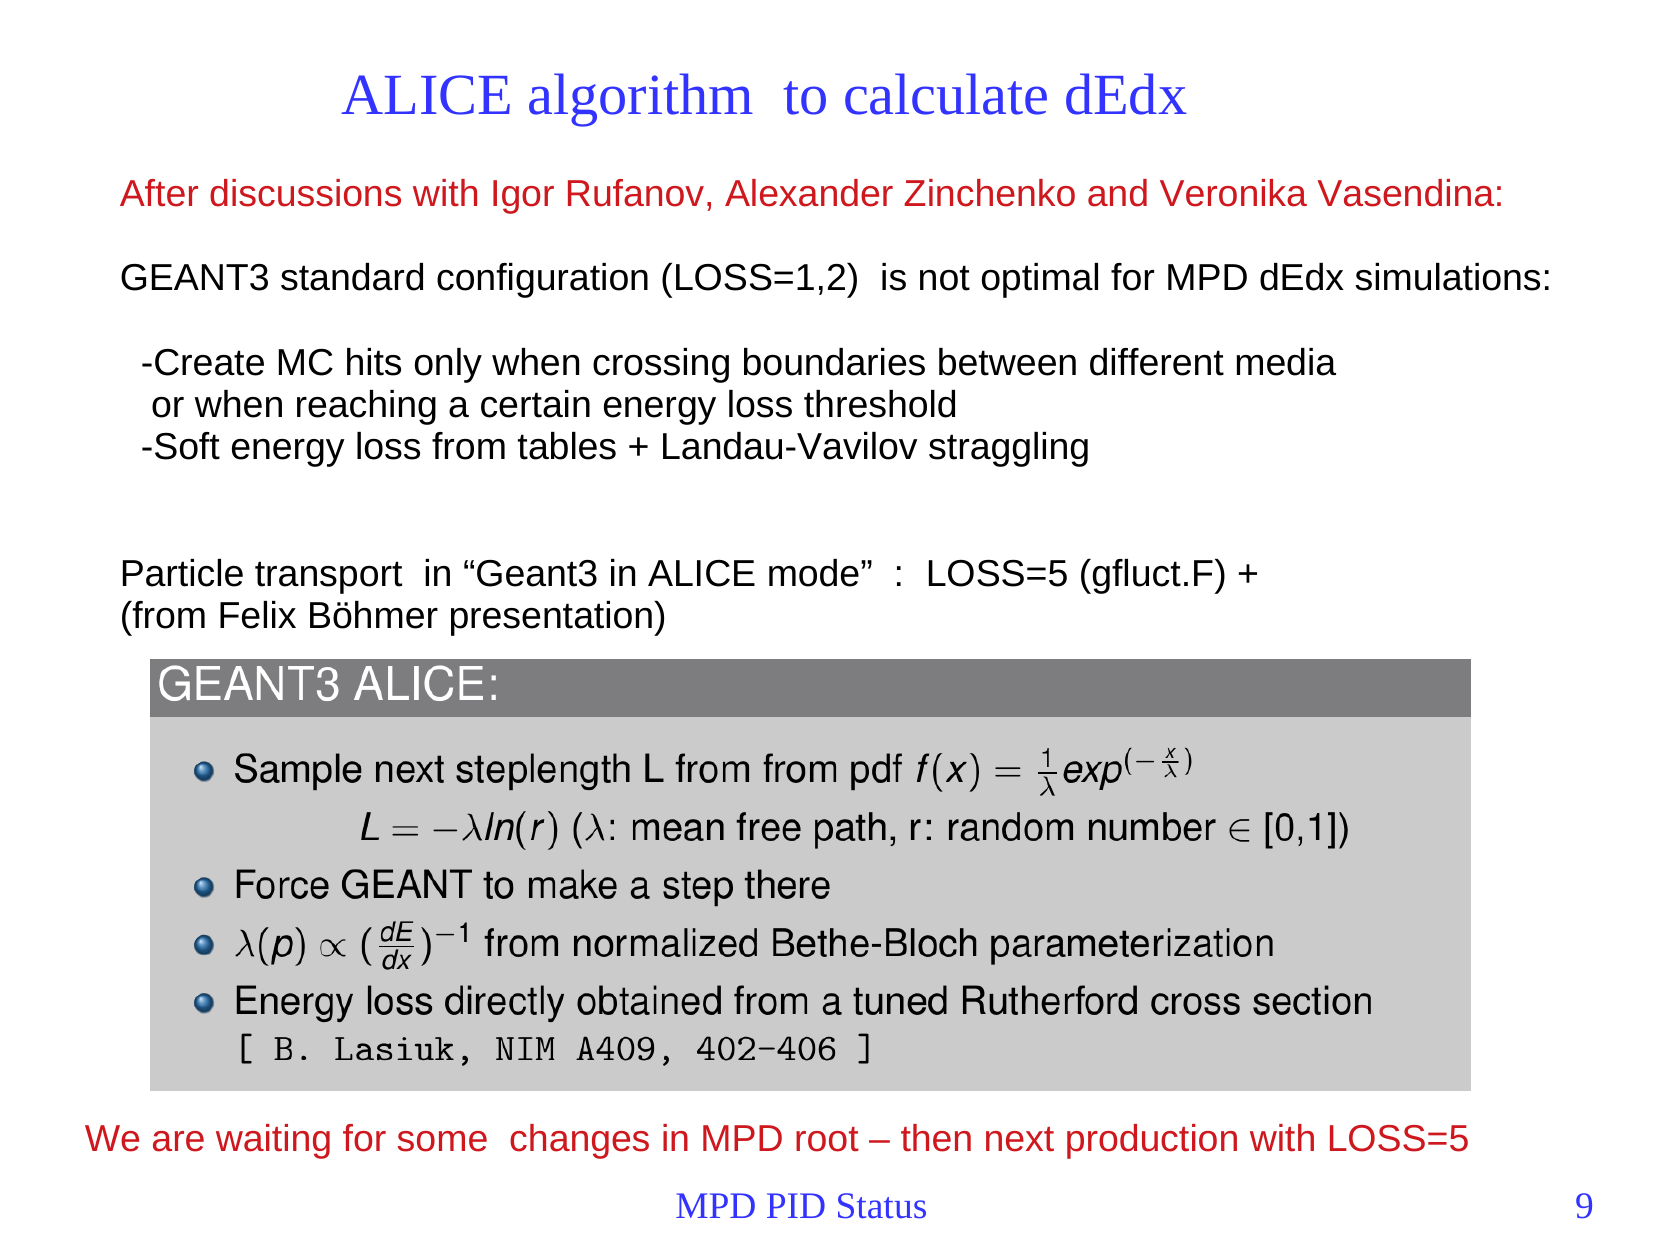

# ALICE algorithm to calculate dEdx
After discussions with Igor Rufanov, Alexander Zinchenko and Veronika Vasendina:
GEANT3 standard configuration (LOSS=1,2) is not optimal for MPD dEdx simulations:
 -Create MC hits only when crossing boundaries between different media
 or when reaching a certain energy loss threshold
 -Soft energy loss from tables + Landau-Vavilov straggling
Particle transport in “Geant3 in ALICE mode” : LOSS=5 (gfluct.F) +
(from Felix Böhmer presentation)
We are waiting for some changes in MPD root – then next production with LOSS=5
9